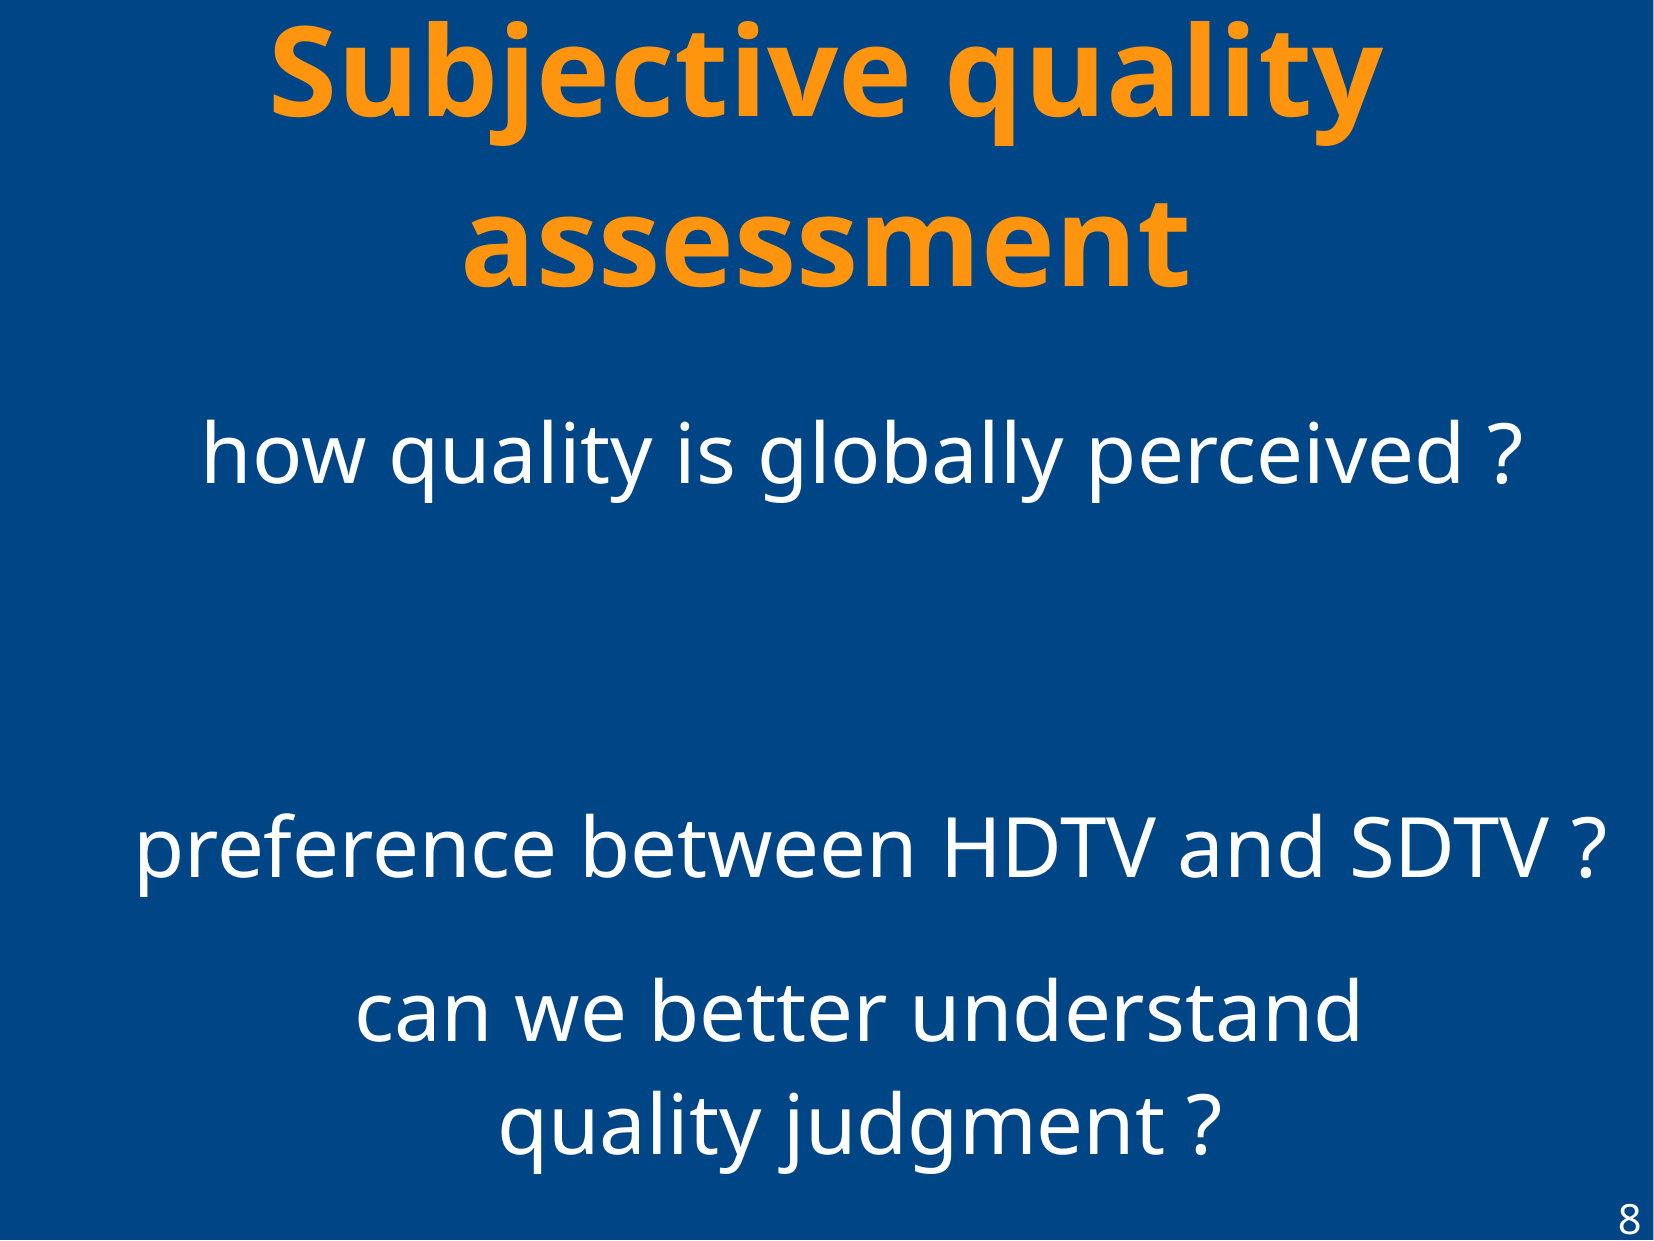

# Subjective quality assessment
how quality is globally perceived ?
preference between HDTV and SDTV ?
can we better understand
quality judgment ?
8